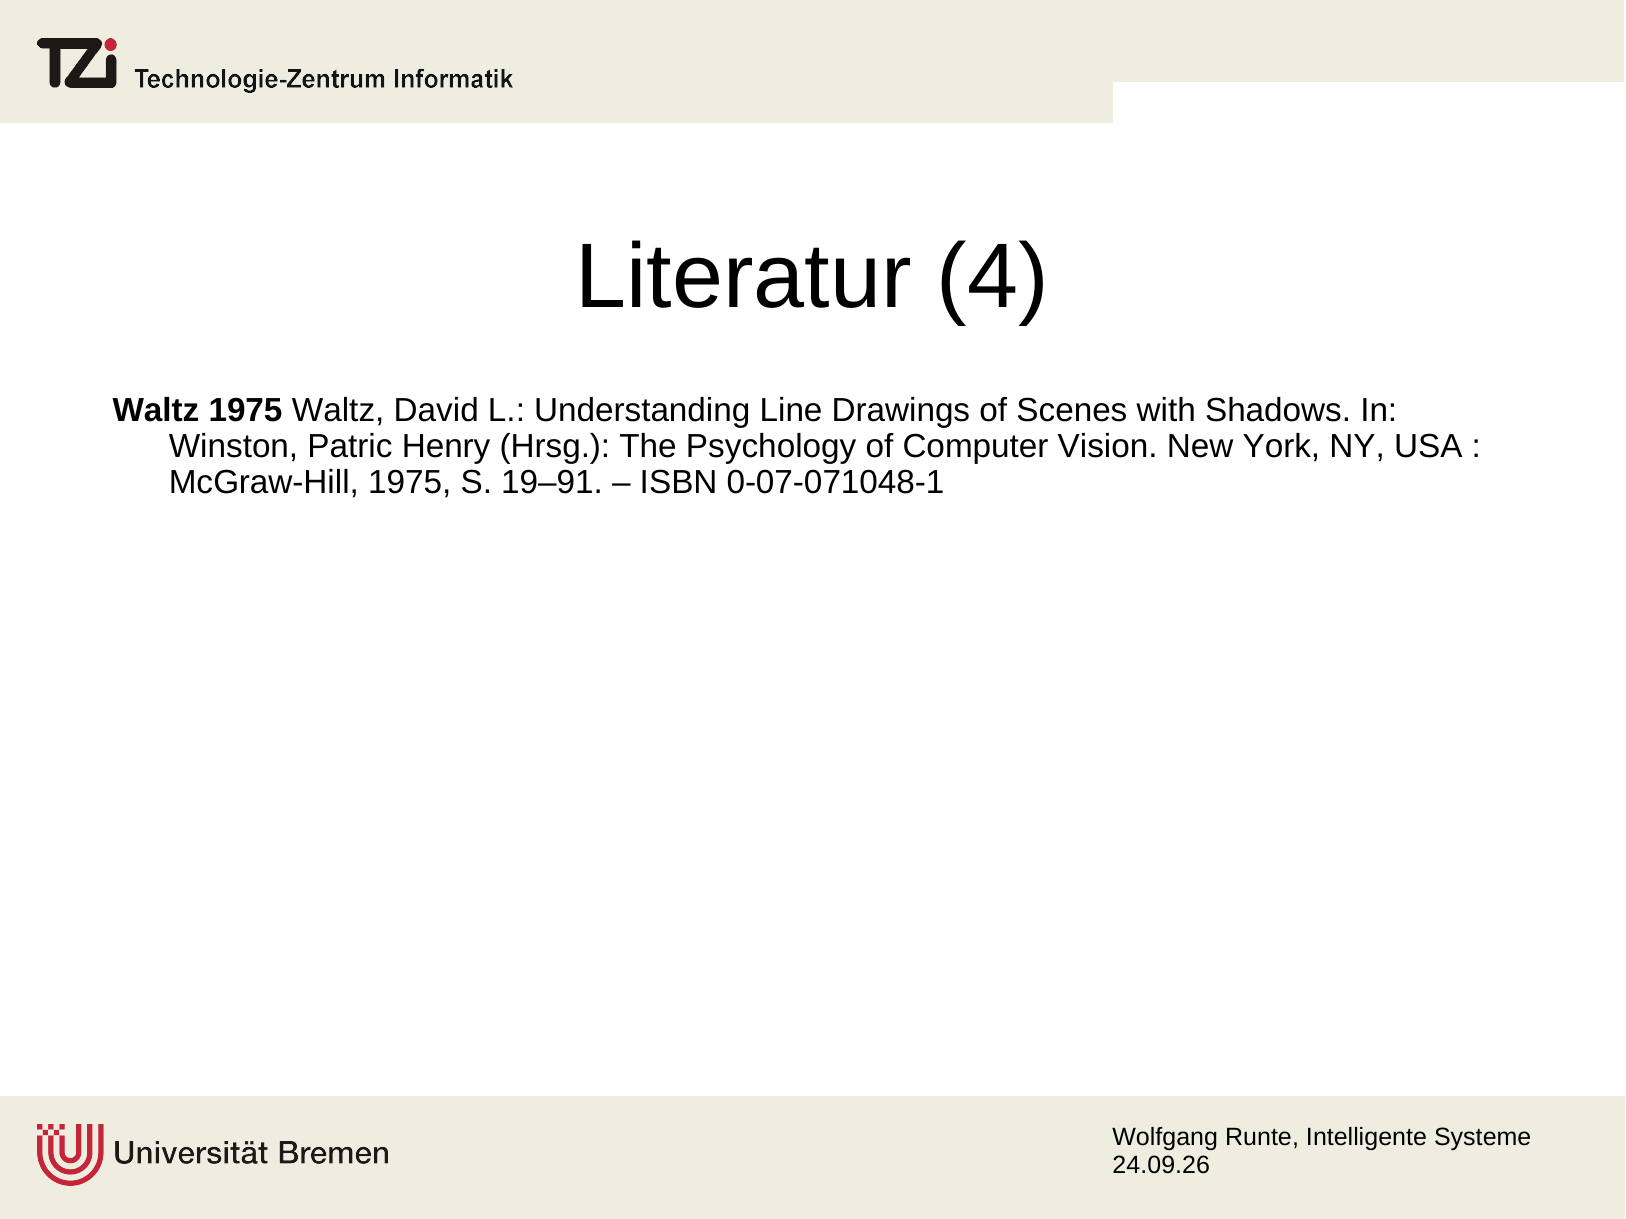

# Literatur (4)
Waltz 1975 Waltz, David L.: Understanding Line Drawings of Scenes with Shadows. In: Winston, Patric Henry (Hrsg.): The Psychology of Computer Vision. New York, NY, USA : McGraw-Hill, 1975, S. 19–91. – ISBN 0-07-071048-1